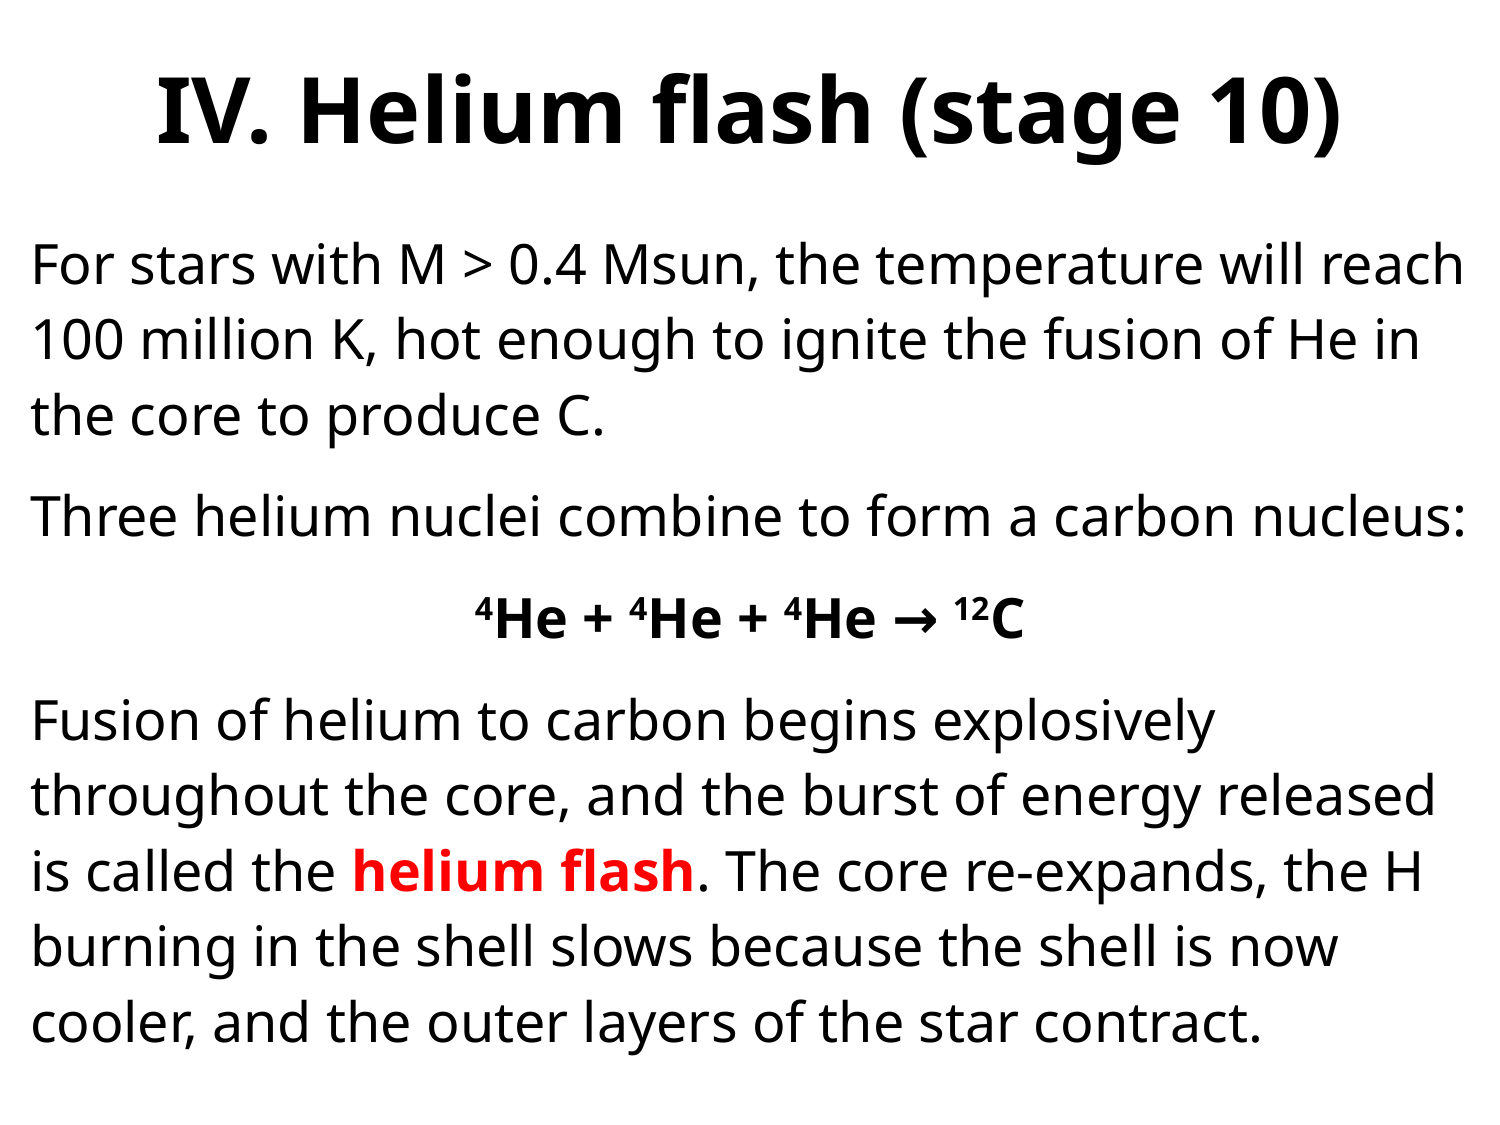

# IV. Helium flash (stage 10)
For stars with M > 0.4 Msun, the temperature will reach 100 million K, hot enough to ignite the fusion of He in the core to produce C.
Three helium nuclei combine to form a carbon nucleus:
4He + 4He + 4He → 12C
Fusion of helium to carbon begins explosively throughout the core, and the burst of energy released is called the helium flash. The core re-expands, the H burning in the shell slows because the shell is now cooler, and the outer layers of the star contract.